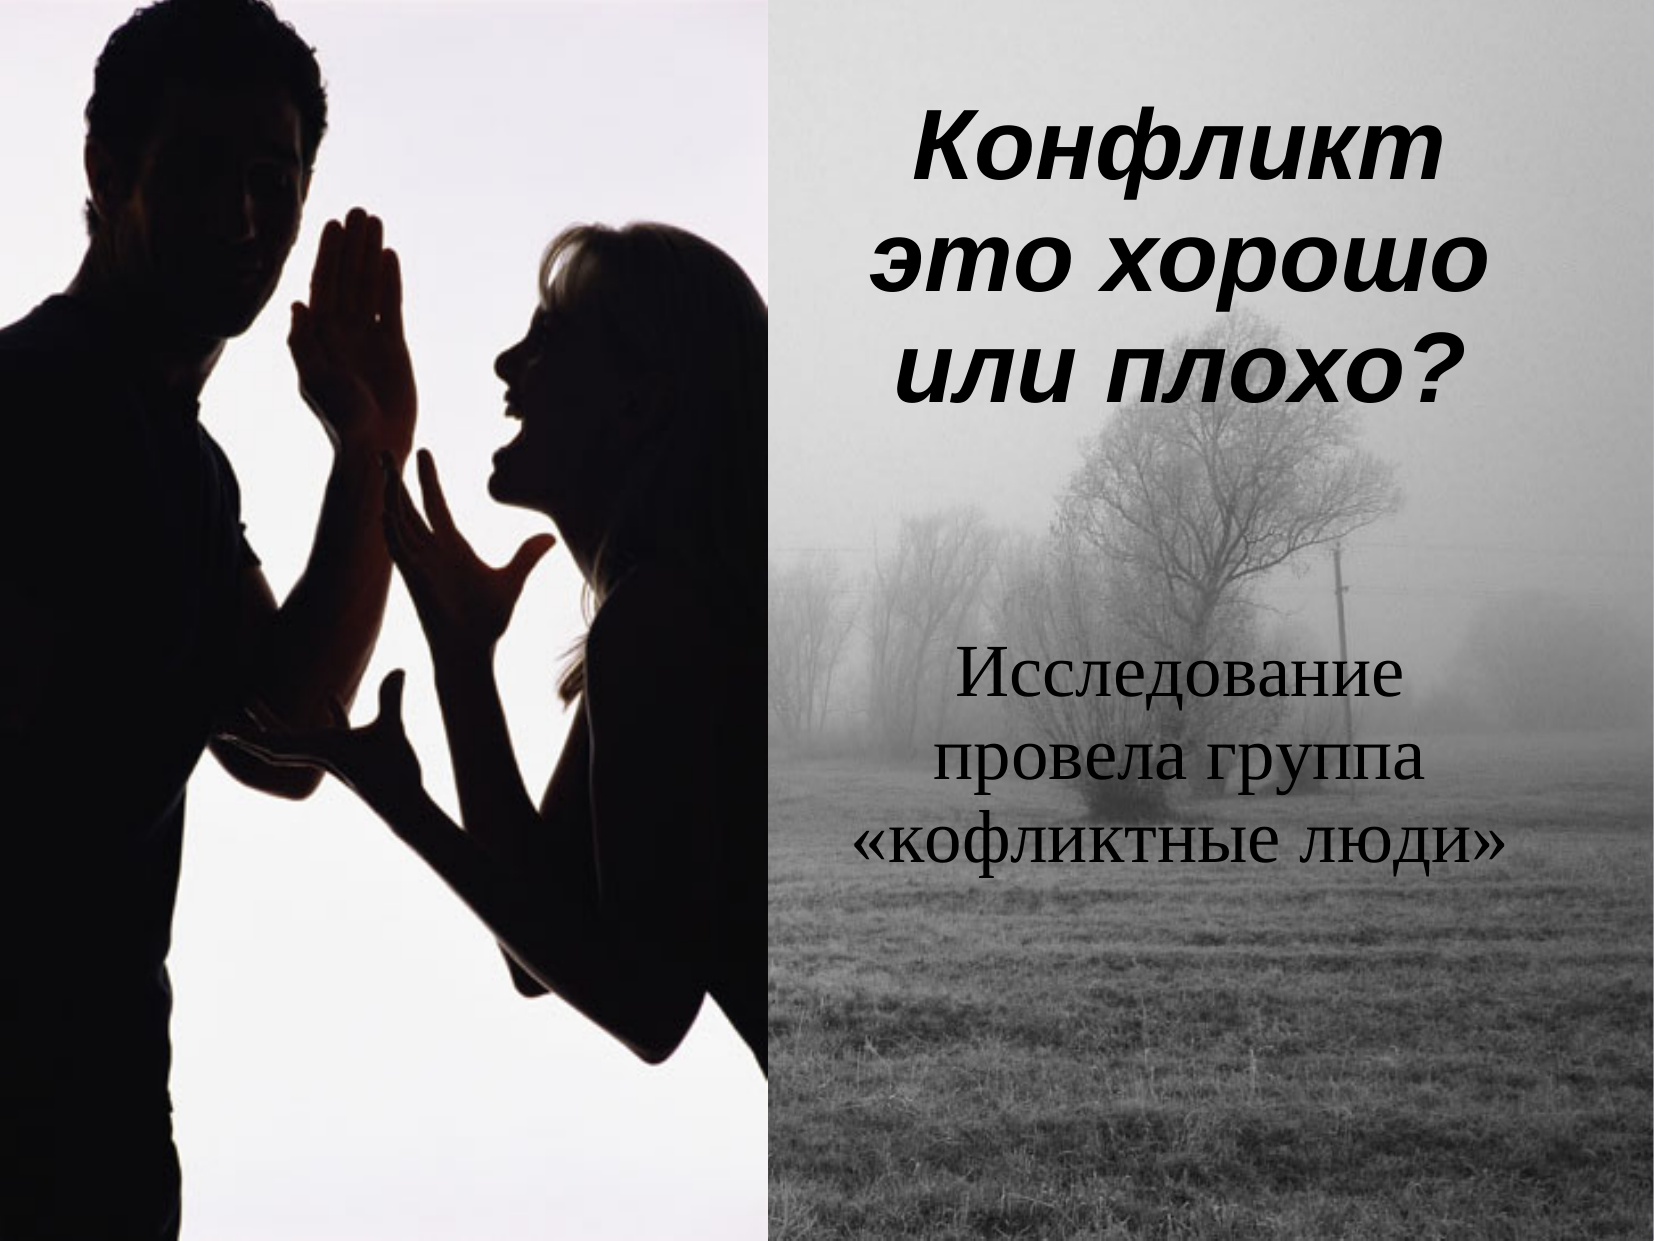

# Конфликт это хорошо или плохо?
Исследование провела группа «кофликтные люди»